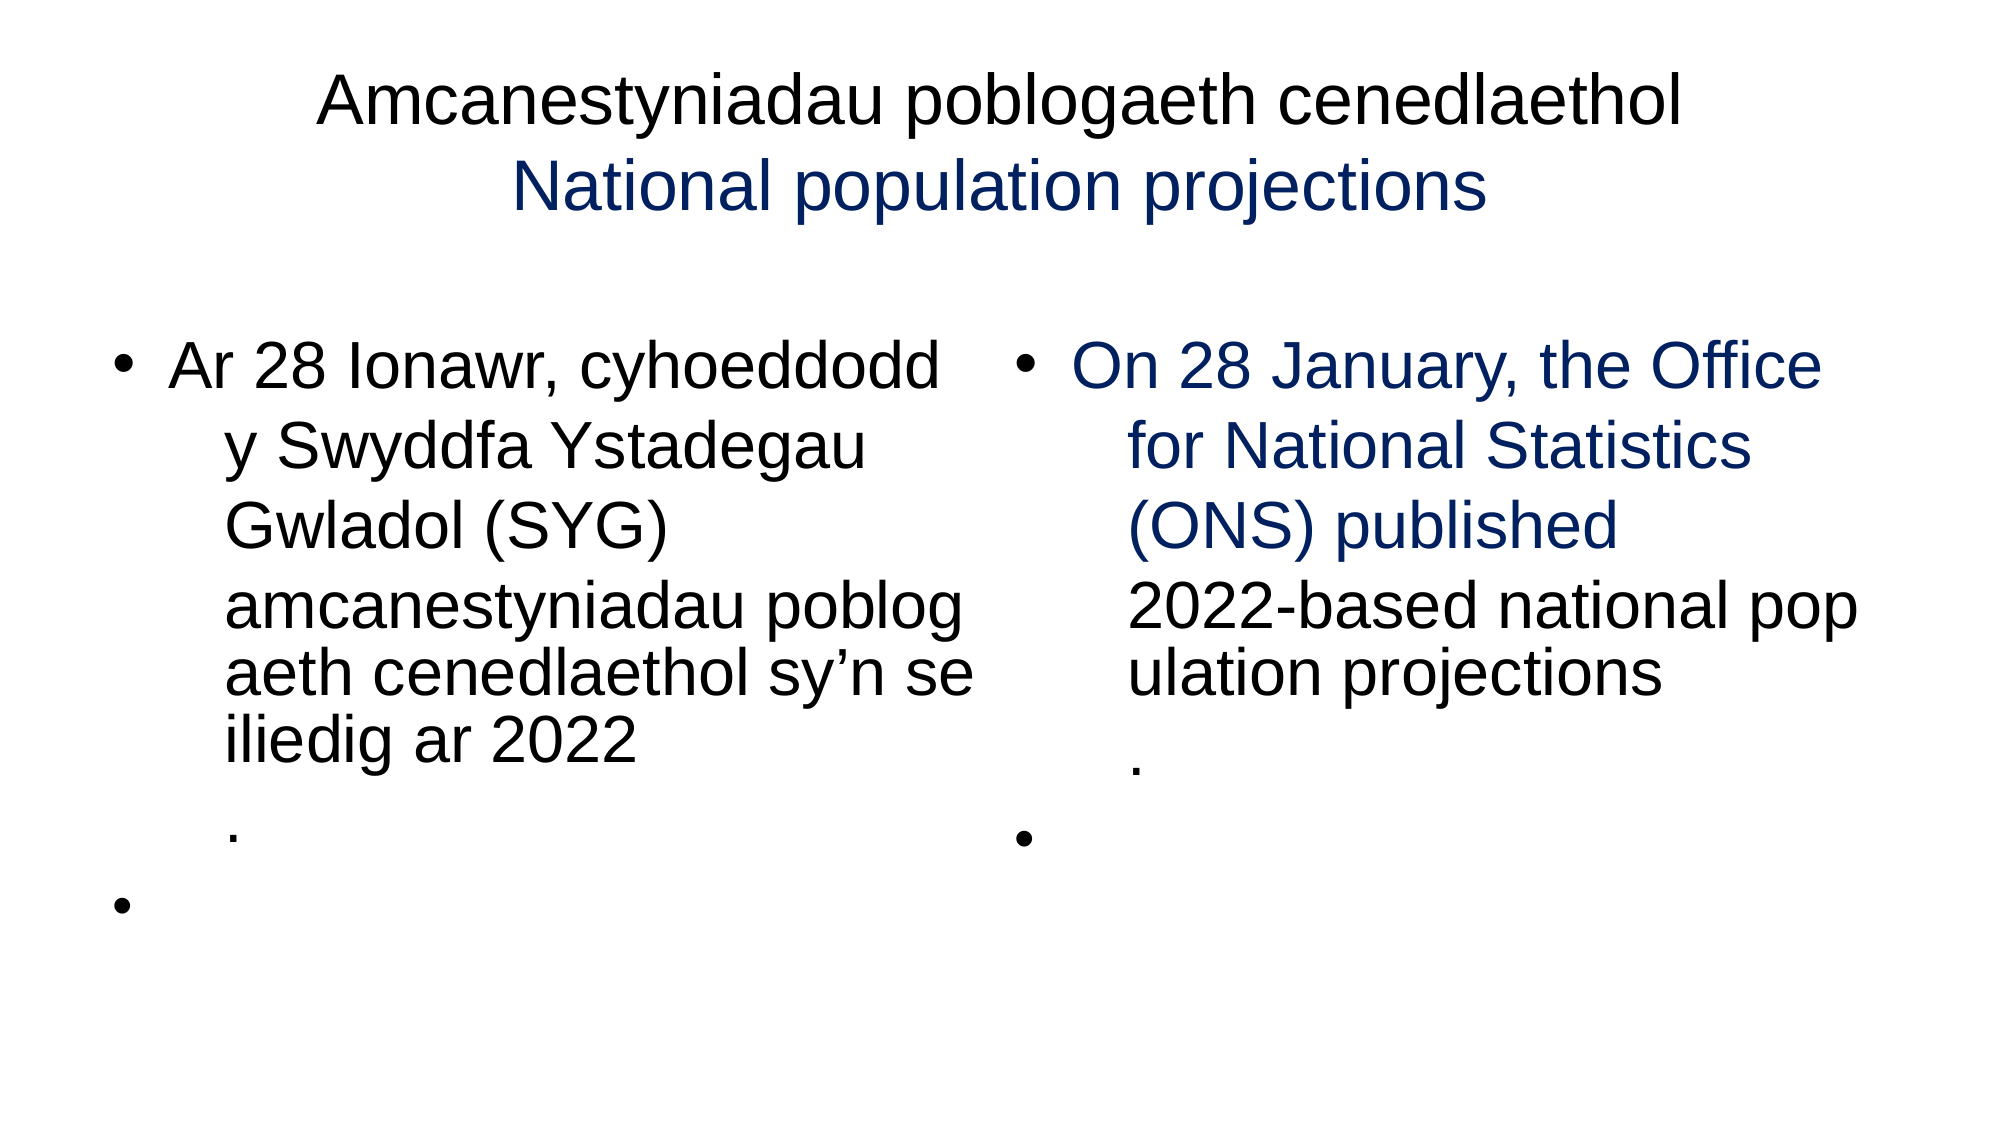

Amcanestyniadau poblogaeth cenedlaethol
National population projections
Ar 28 Ionawr, cyhoeddodd y Swyddfa Ystadegau Gwladol (SYG) amcanestyniadau poblogaeth cenedlaethol sy’n seiliedig ar 2022.
# On 28 January, the Office for National Statistics (ONS) published 2022-based national population projections.